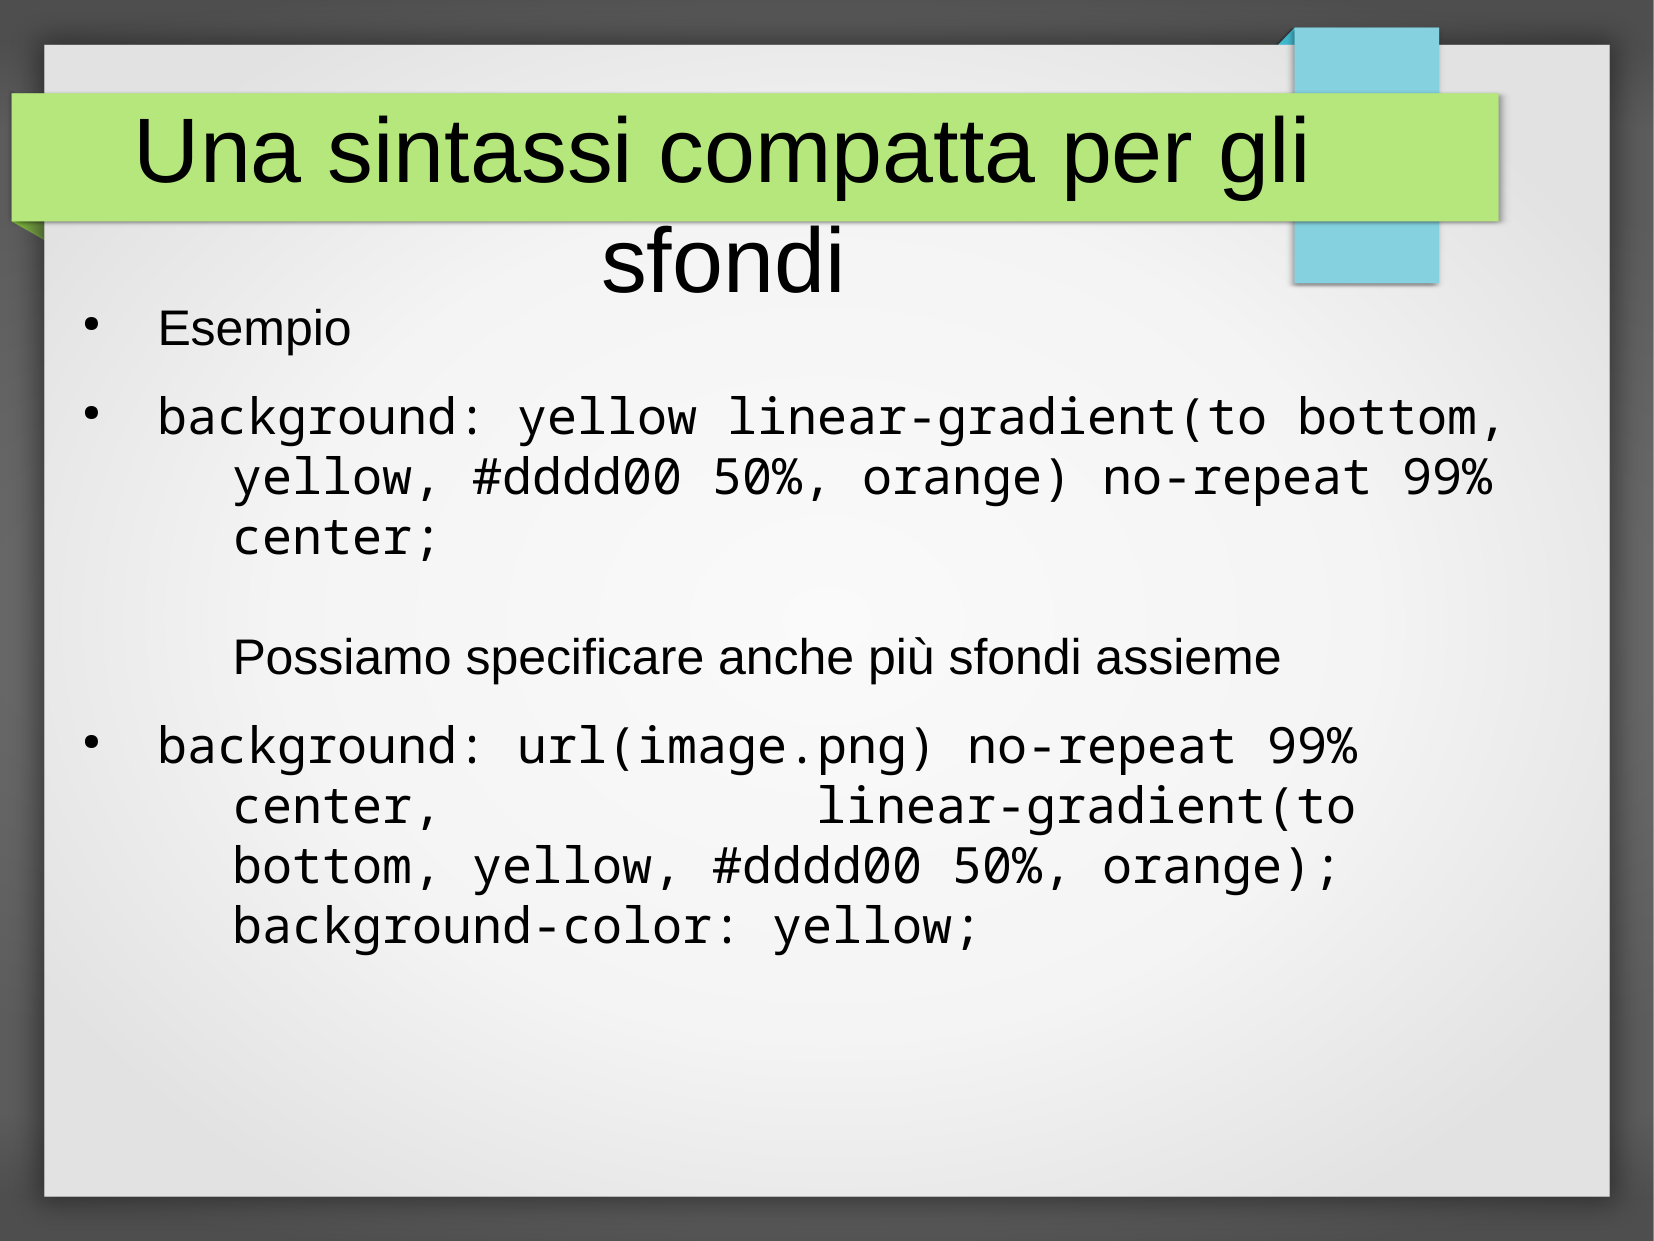

# Una sintassi compatta per gli sfondi
Esempio
background: yellow linear-gradient(to bottom, yellow, #dddd00 50%, orange) no-repeat 99% center;
Possiamo specificare anche più sfondi assieme
background: url(image.png) no-repeat 99% center,             linear-gradient(to bottom, yellow, #dddd00 50%, orange); background-color: yellow;